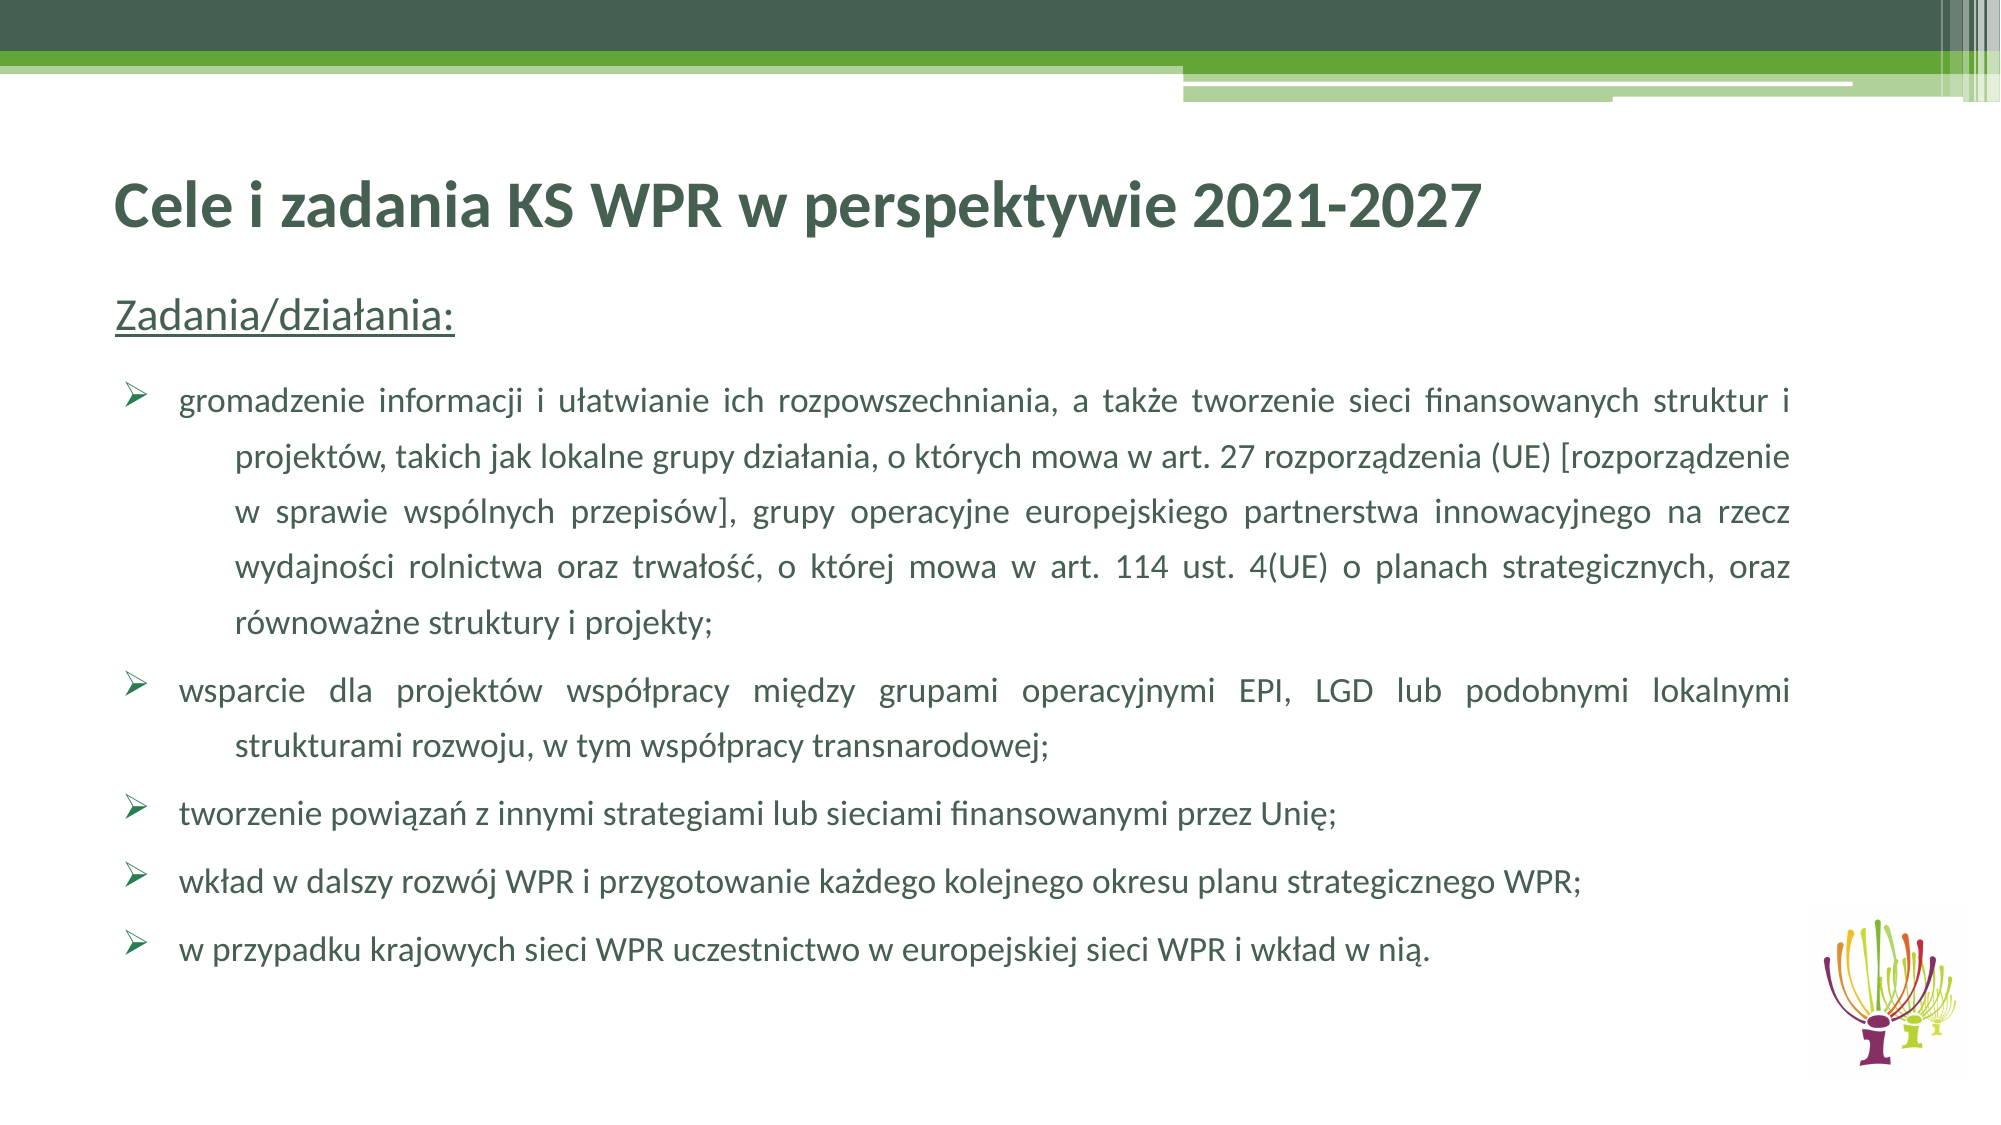

# Cele i zadania KS WPR w perspektywie 2021-2027
Zadania/działania:
gromadzenie informacji i ułatwianie ich rozpowszechniania, a także tworzenie sieci finansowanych struktur i projektów, takich jak lokalne grupy działania, o których mowa w art. 27 rozporządzenia (UE) [rozporządzenie w sprawie wspólnych przepisów], grupy operacyjne europejskiego partnerstwa innowacyjnego na rzecz wydajności rolnictwa oraz trwałość, o której mowa w art. 114 ust. 4(UE) o planach strategicznych, oraz równoważne struktury i projekty;
wsparcie dla projektów współpracy między grupami operacyjnymi EPI, LGD lub podobnymi lokalnymi strukturami rozwoju, w tym współpracy transnarodowej;
tworzenie powiązań z innymi strategiami lub sieciami finansowanymi przez Unię;
wkład w dalszy rozwój WPR i przygotowanie każdego kolejnego okresu planu strategicznego WPR;
w przypadku krajowych sieci WPR uczestnictwo w europejskiej sieci WPR i wkład w nią.